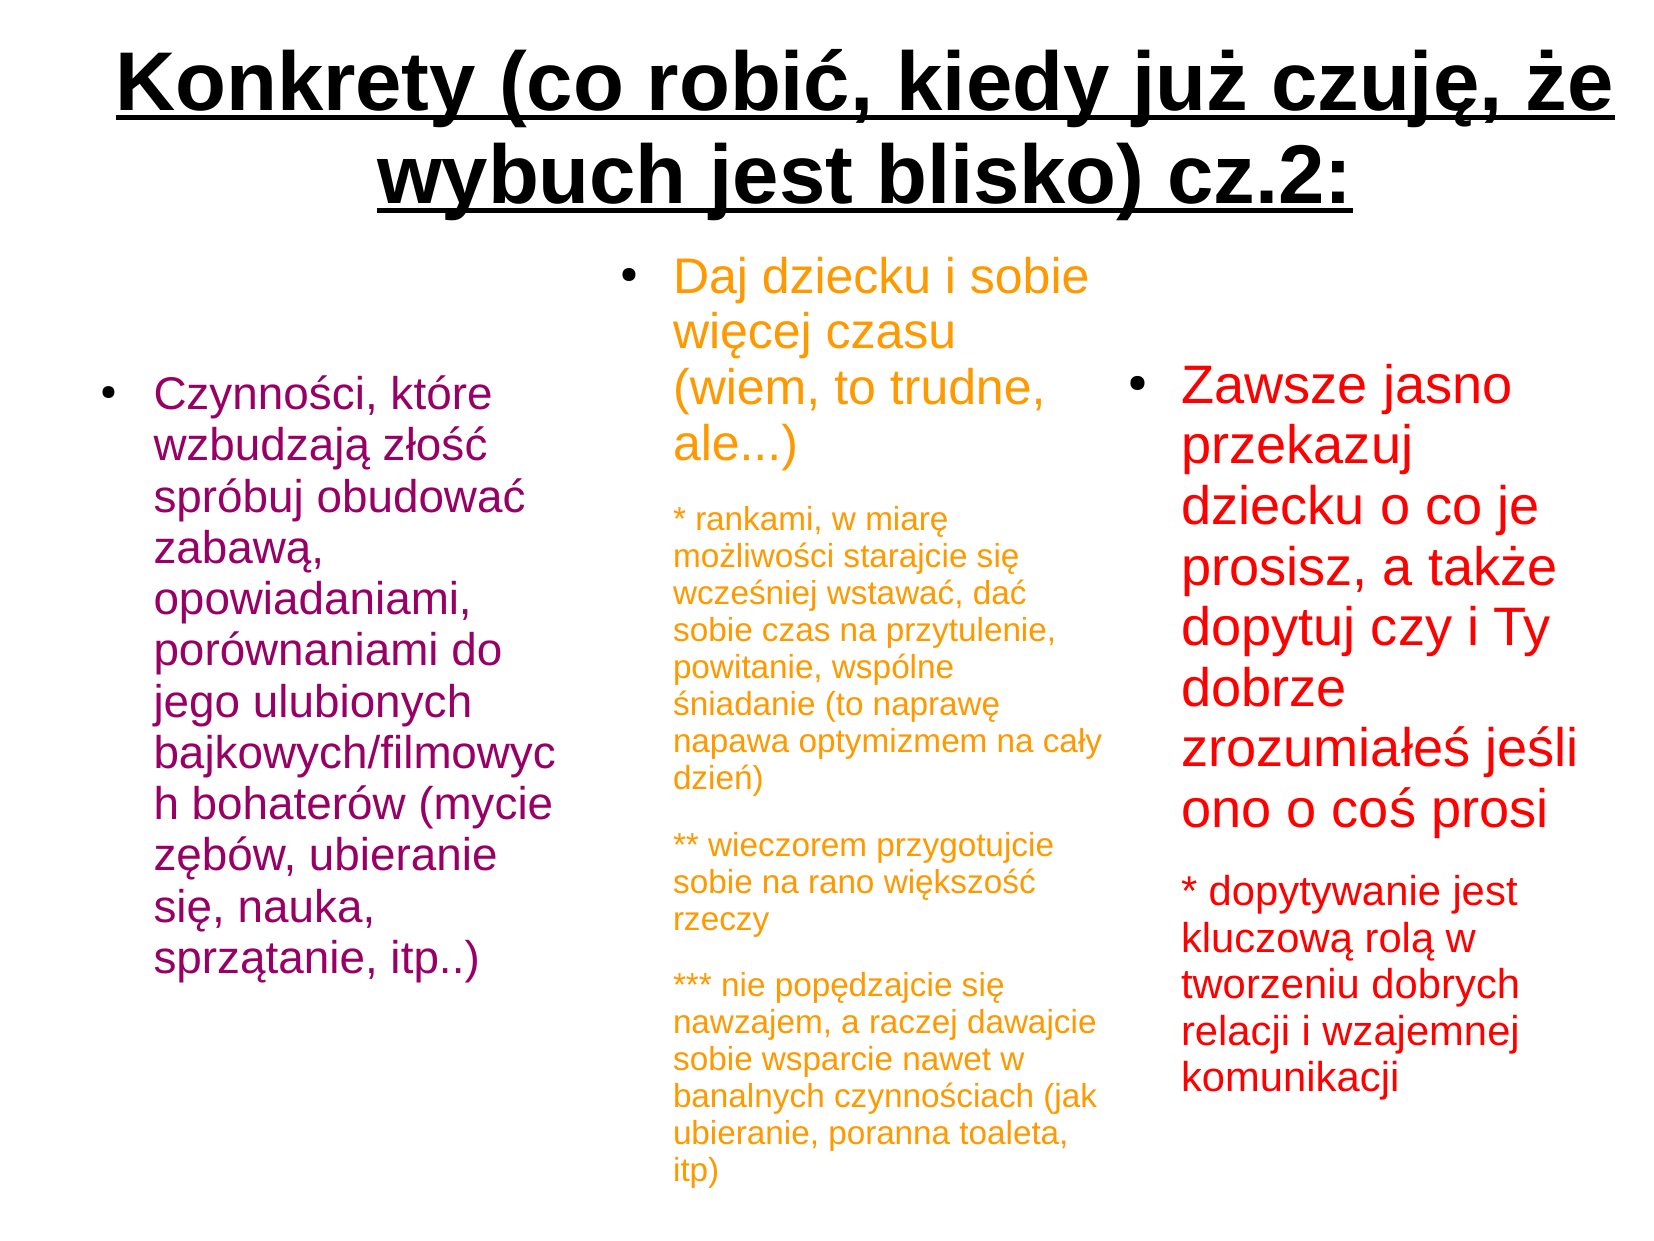

Konkrety (co robić, kiedy już czuję, że wybuch jest blisko) cz.2:
Daj dziecku i sobie więcej czasu (wiem, to trudne, ale...)
* rankami, w miarę możliwości starajcie się wcześniej wstawać, dać sobie czas na przytulenie, powitanie, wspólne śniadanie (to naprawę napawa optymizmem na cały dzień)
** wieczorem przygotujcie sobie na rano większość rzeczy
*** nie popędzajcie się nawzajem, a raczej dawajcie sobie wsparcie nawet w banalnych czynnościach (jak ubieranie, poranna toaleta, itp)
Zawsze jasno przekazuj dziecku o co je prosisz, a także dopytuj czy i Ty dobrze zrozumiałeś jeśli ono o coś prosi
* dopytywanie jest kluczową rolą w tworzeniu dobrych relacji i wzajemnej komunikacji
# Czynności, które wzbudzają złość spróbuj obudować zabawą, opowiadaniami, porównaniami do jego ulubionych bajkowych/filmowych bohaterów (mycie zębów, ubieranie się, nauka, sprzątanie, itp..)